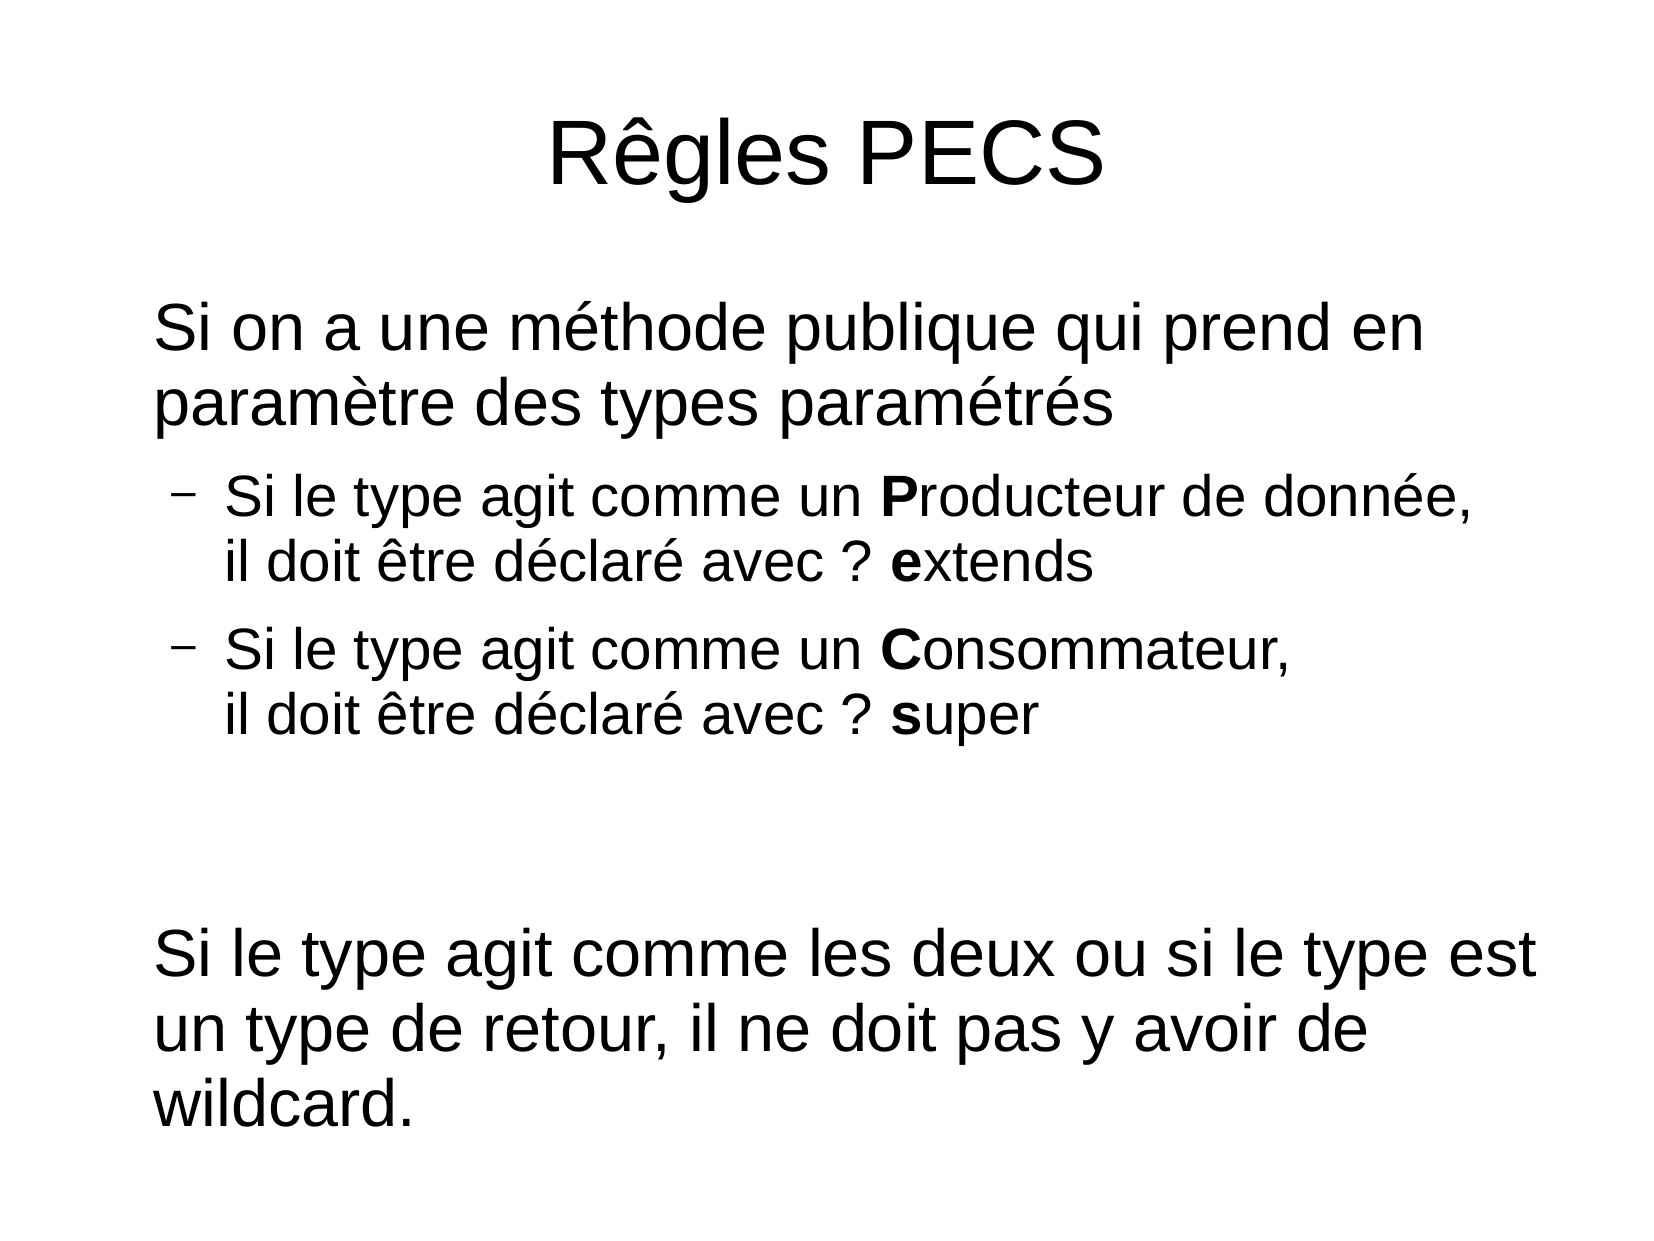

# Rêgles PECS
Si on a une méthode publique qui prend en paramètre des types paramétrés
Si le type agit comme un Producteur de donnée,
il doit être déclaré avec ? extends
Si le type agit comme un Consommateur,
il doit être déclaré avec ? super
Si le type agit comme les deux ou si le type est un type de retour, il ne doit pas y avoir de wildcard.